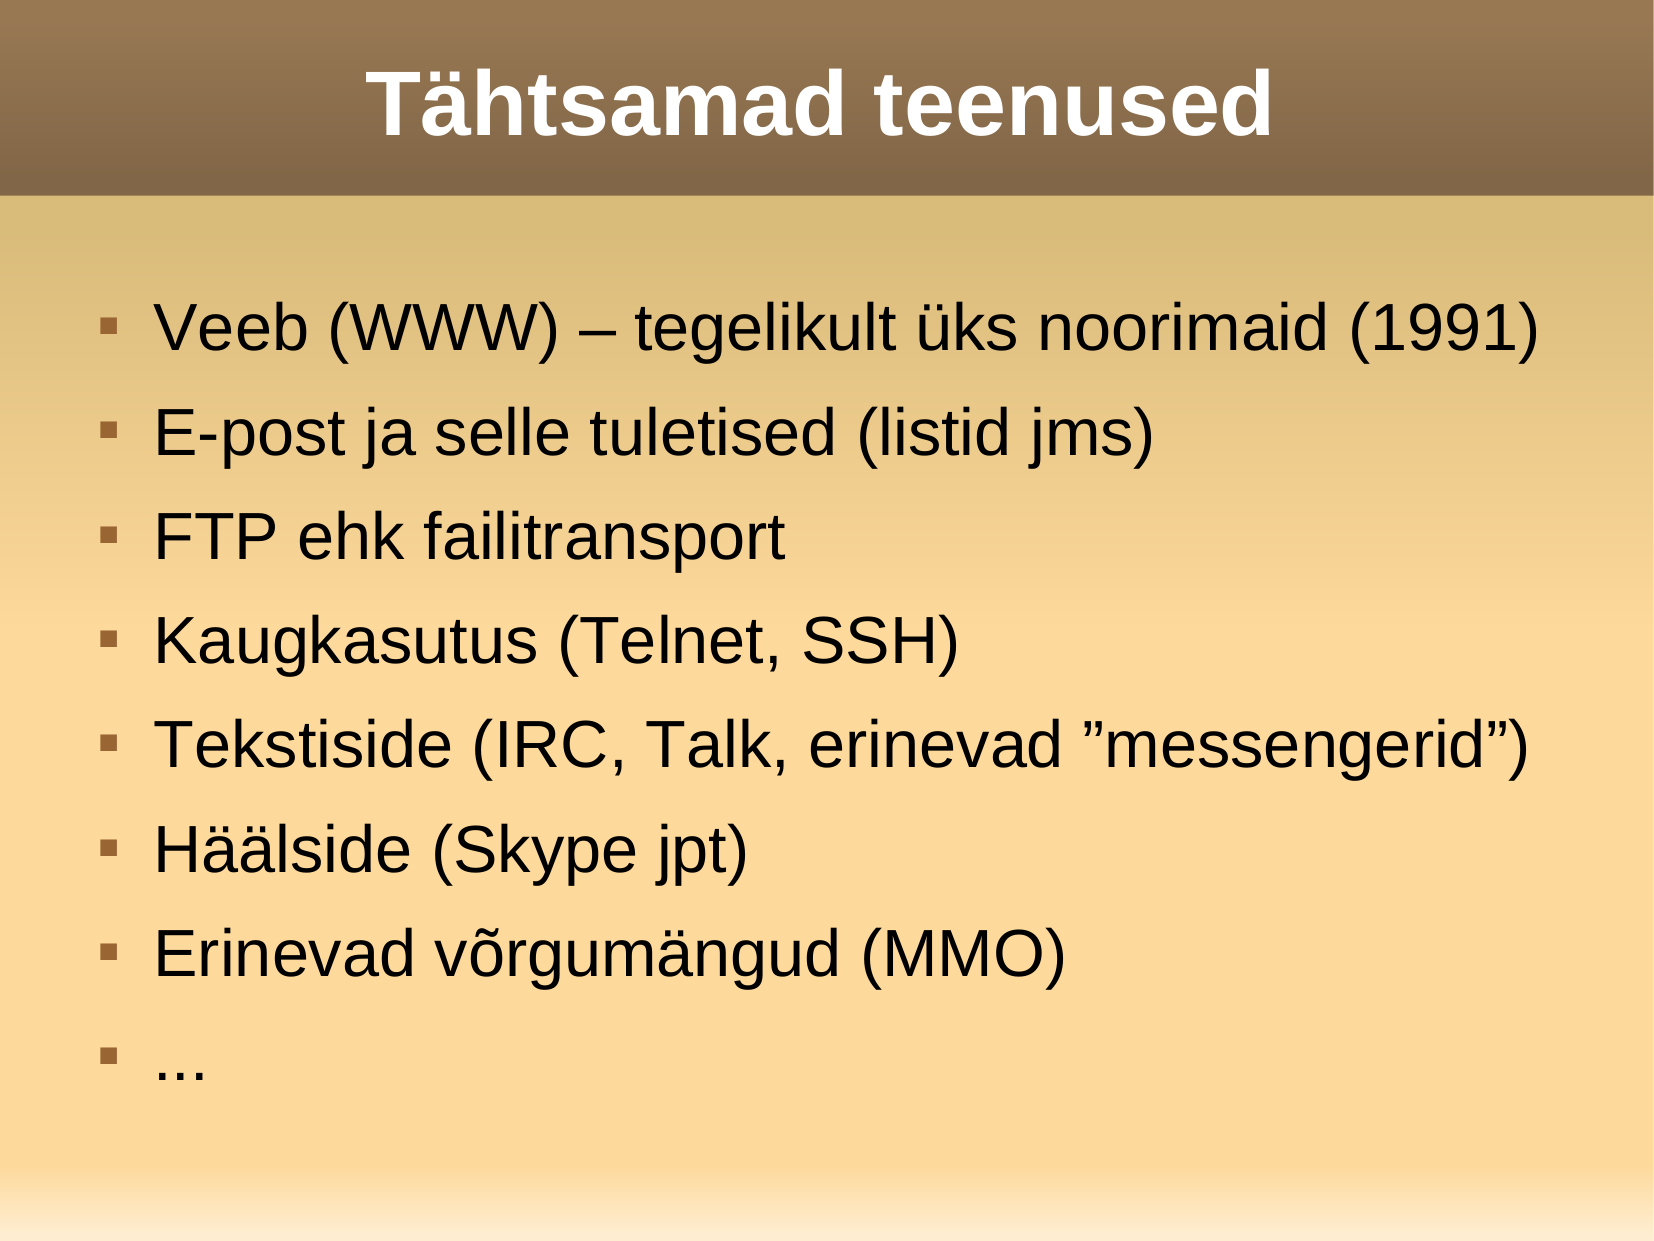

# Tähtsamad teenused
Veeb (WWW) – tegelikult üks noorimaid (1991)
E-post ja selle tuletised (listid jms)
FTP ehk failitransport
Kaugkasutus (Telnet, SSH)
Tekstiside (IRC, Talk, erinevad ”messengerid”)
Häälside (Skype jpt)
Erinevad võrgumängud (MMO)
...